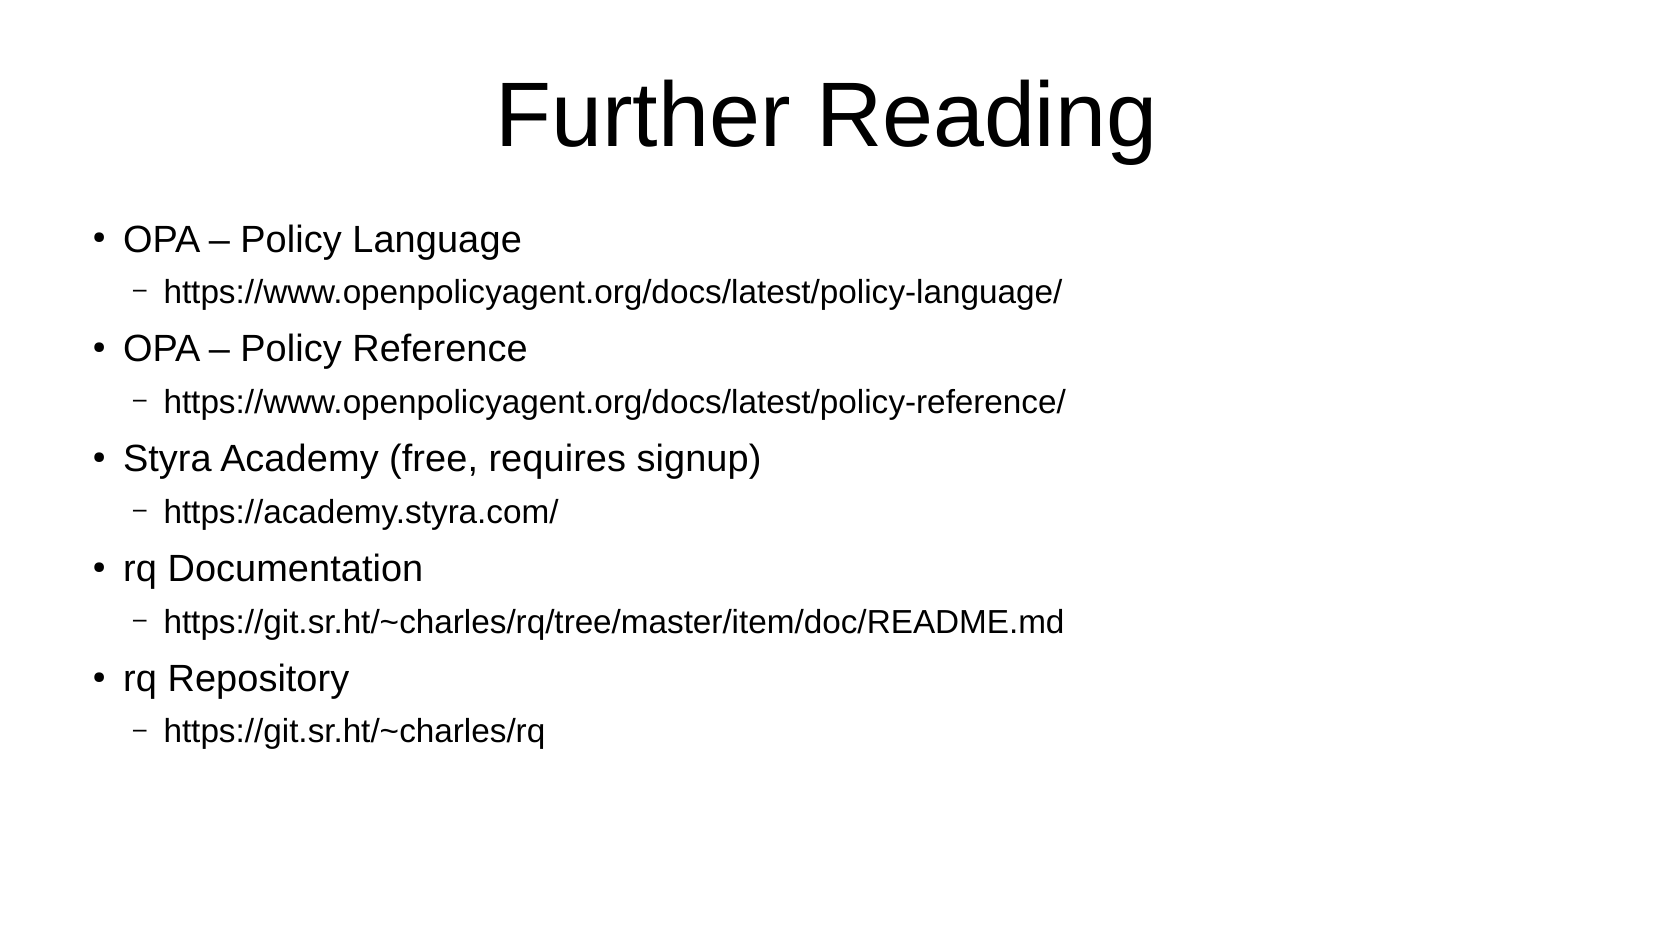

# Further Reading
OPA – Policy Language
https://www.openpolicyagent.org/docs/latest/policy-language/
OPA – Policy Reference
https://www.openpolicyagent.org/docs/latest/policy-reference/
Styra Academy (free, requires signup)
https://academy.styra.com/
rq Documentation
https://git.sr.ht/~charles/rq/tree/master/item/doc/README.md
rq Repository
https://git.sr.ht/~charles/rq